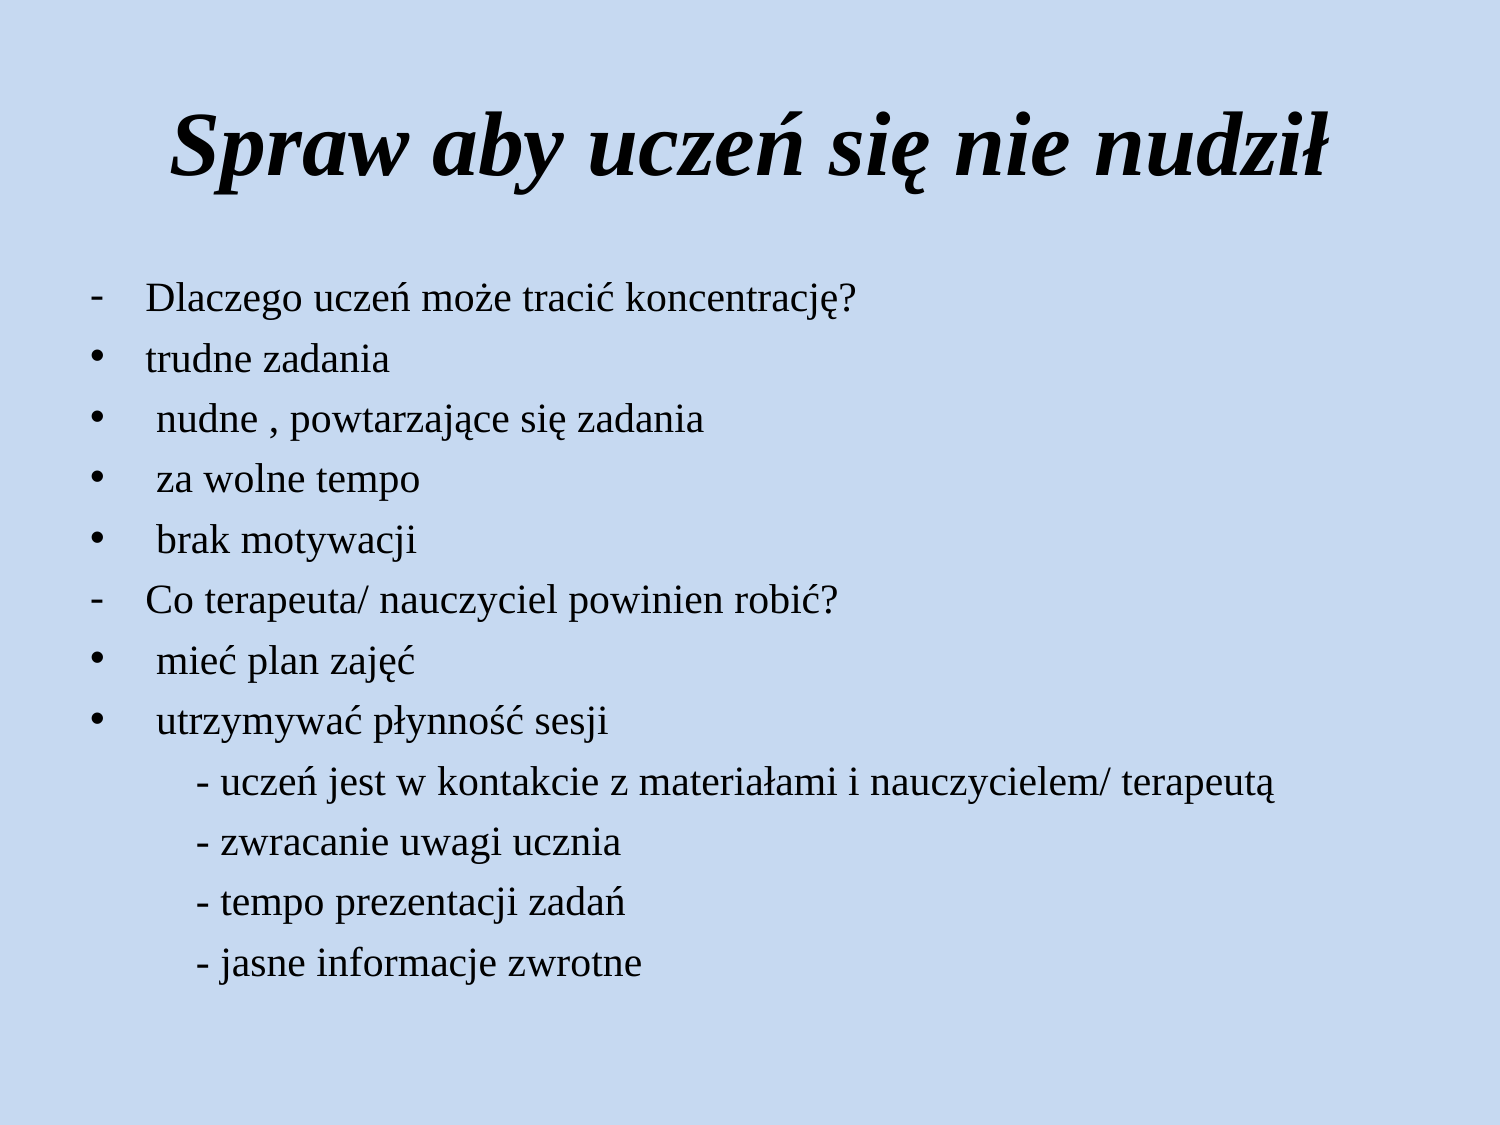

Spraw aby uczeń się nie nudził
Dlaczego uczeń może tracić koncentrację?
trudne zadania
 nudne , powtarzające się zadania
 za wolne tempo
 brak motywacji
Co terapeuta/ nauczyciel powinien robić?
 mieć plan zajęć
 utrzymywać płynność sesji
 - uczeń jest w kontakcie z materiałami i nauczycielem/ terapeutą
 - zwracanie uwagi ucznia
 - tempo prezentacji zadań
 - jasne informacje zwrotne